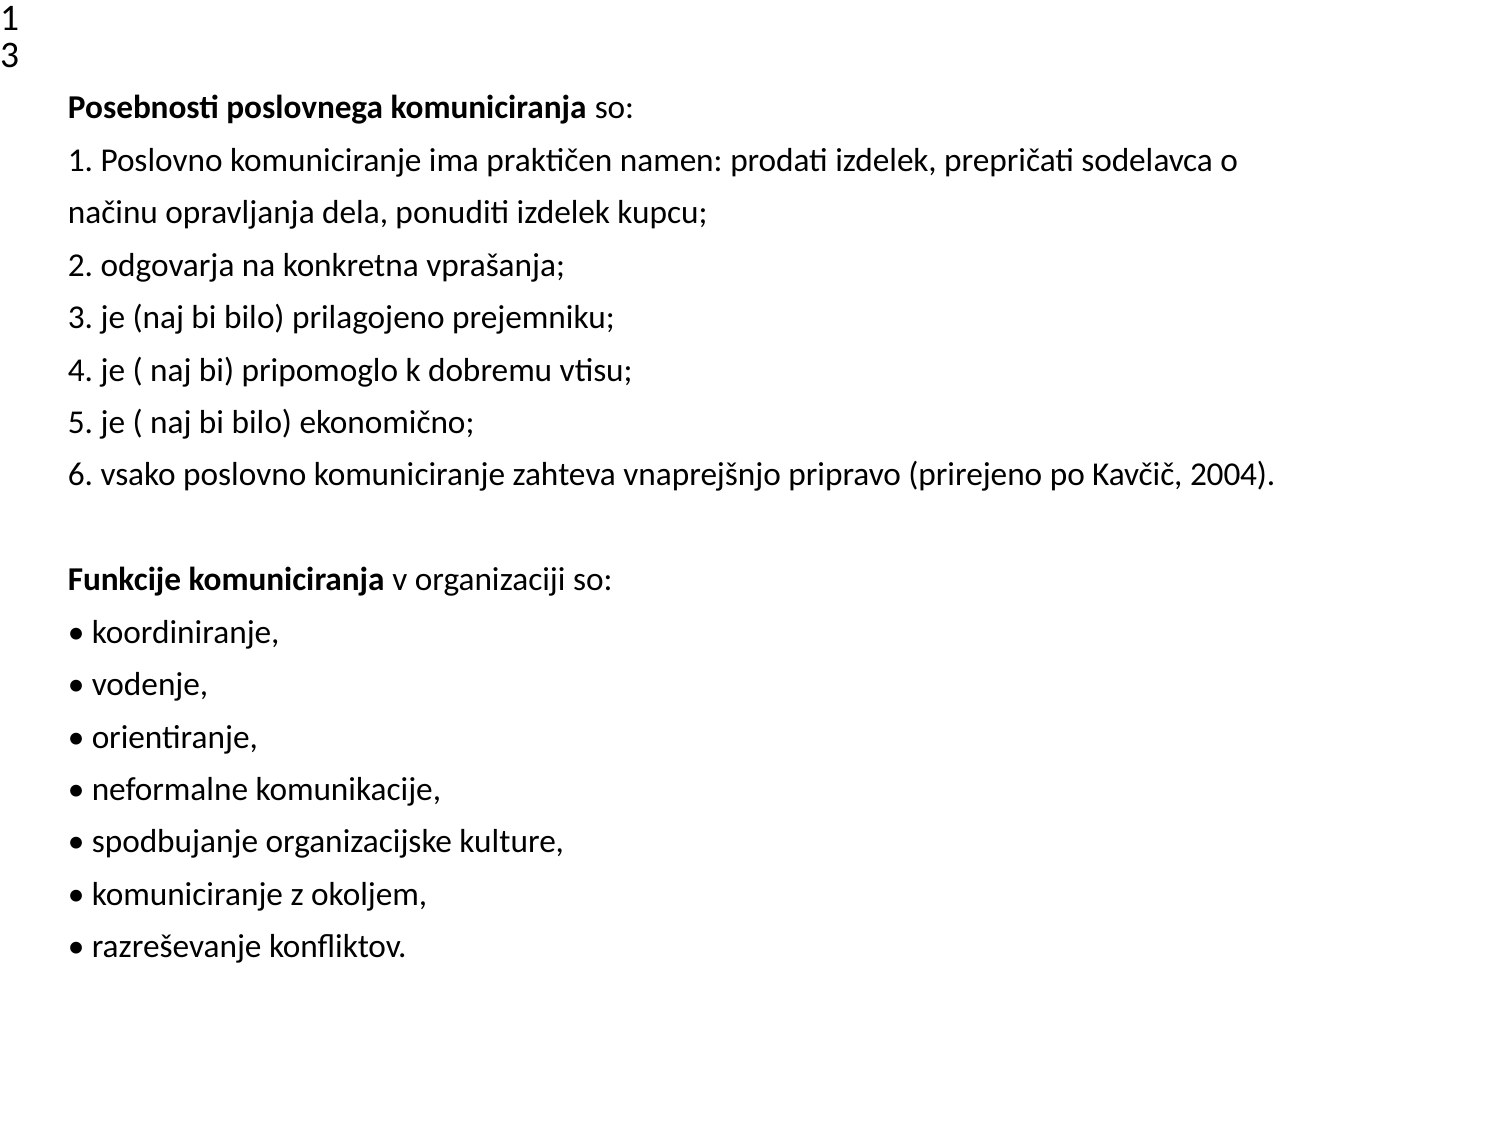

Posebnosti poslovnega komuniciranja so:
1. Poslovno komuniciranje ima praktičen namen: prodati izdelek, prepričati sodelavca o
načinu opravljanja dela, ponuditi izdelek kupcu;
2. odgovarja na konkretna vprašanja;
3. je (naj bi bilo) prilagojeno prejemniku;
4. je ( naj bi) pripomoglo k dobremu vtisu;
5. je ( naj bi bilo) ekonomično;
6. vsako poslovno komuniciranje zahteva vnaprejšnjo pripravo (prirejeno po Kavčič, 2004).
Funkcije komuniciranja v organizaciji so:
• koordiniranje,
• vodenje,
• orientiranje,
• neformalne komunikacije,
• spodbujanje organizacijske kulture,
• komuniciranje z okoljem,
• razreševanje konfliktov.